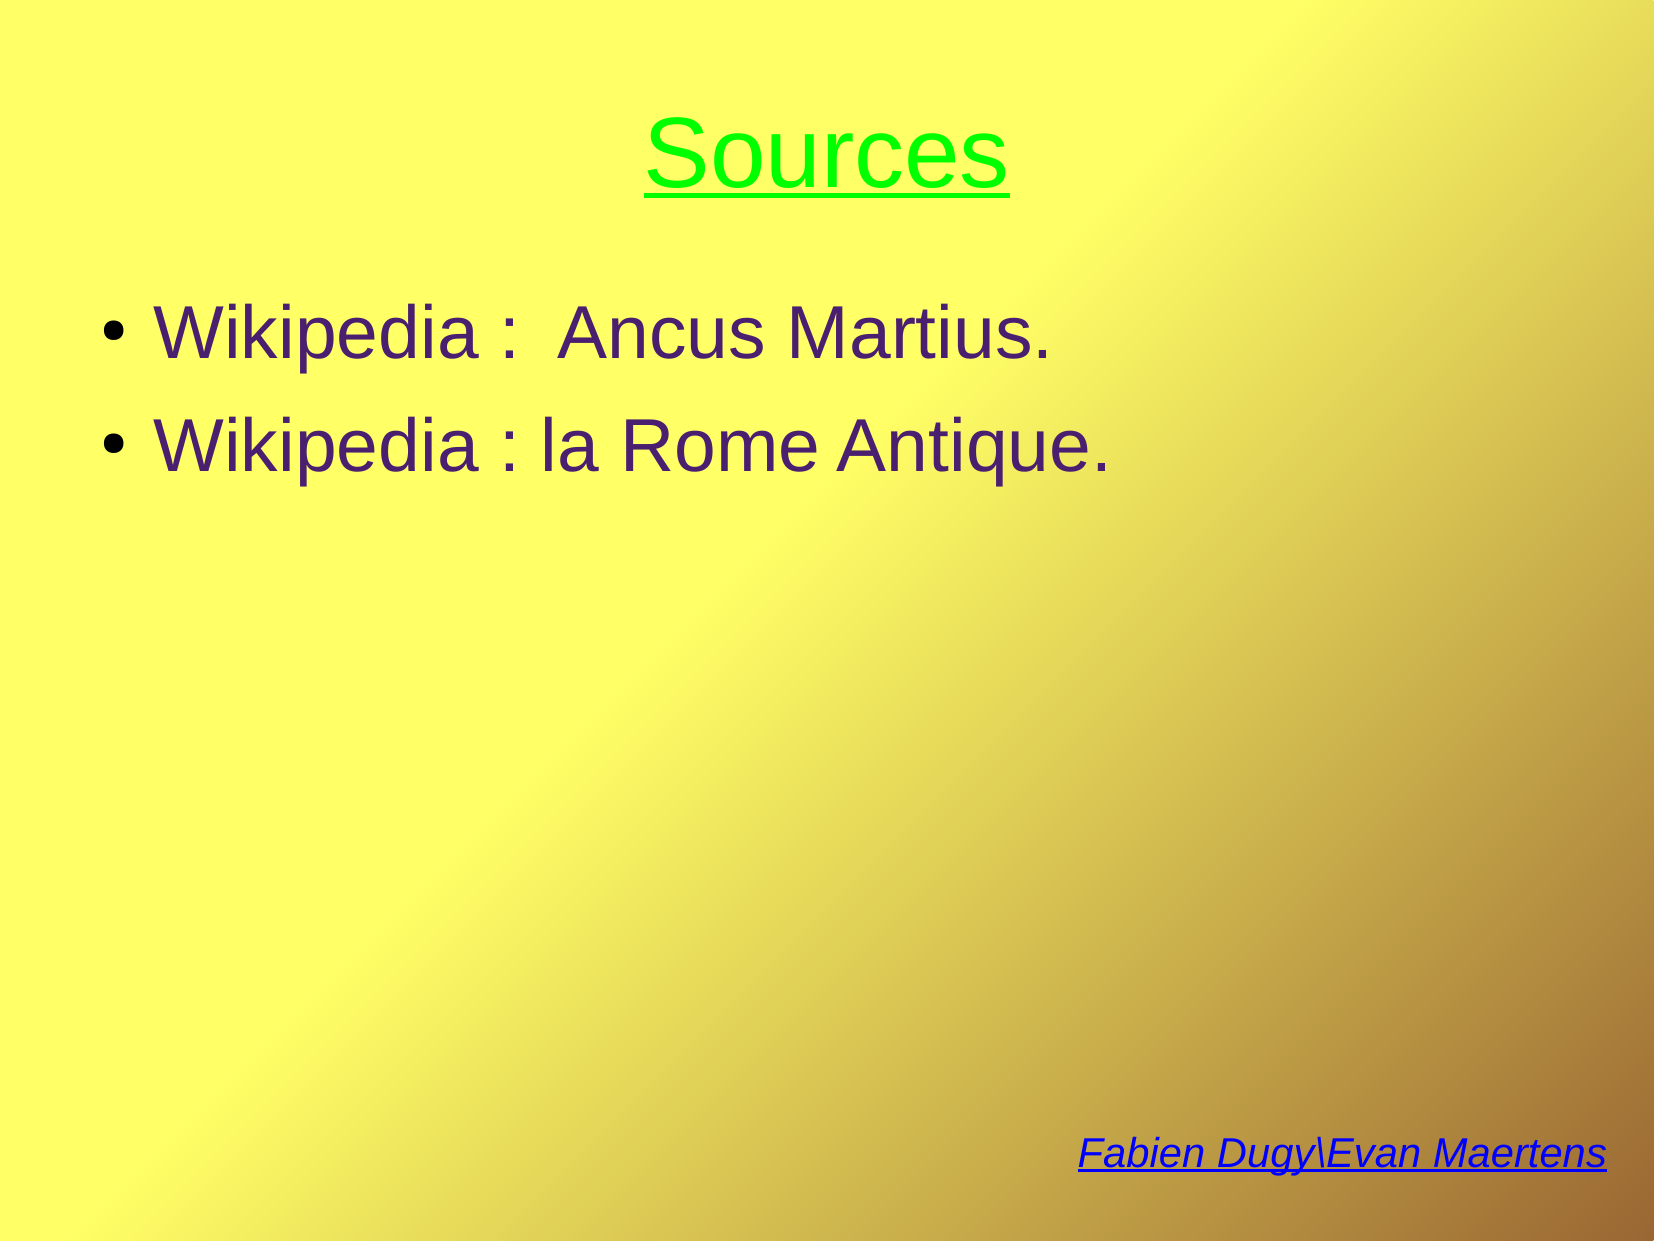

# Sources
Wikipedia : Ancus Martius.
Wikipedia : la Rome Antique.
Fabien Dugy\Evan Maertens